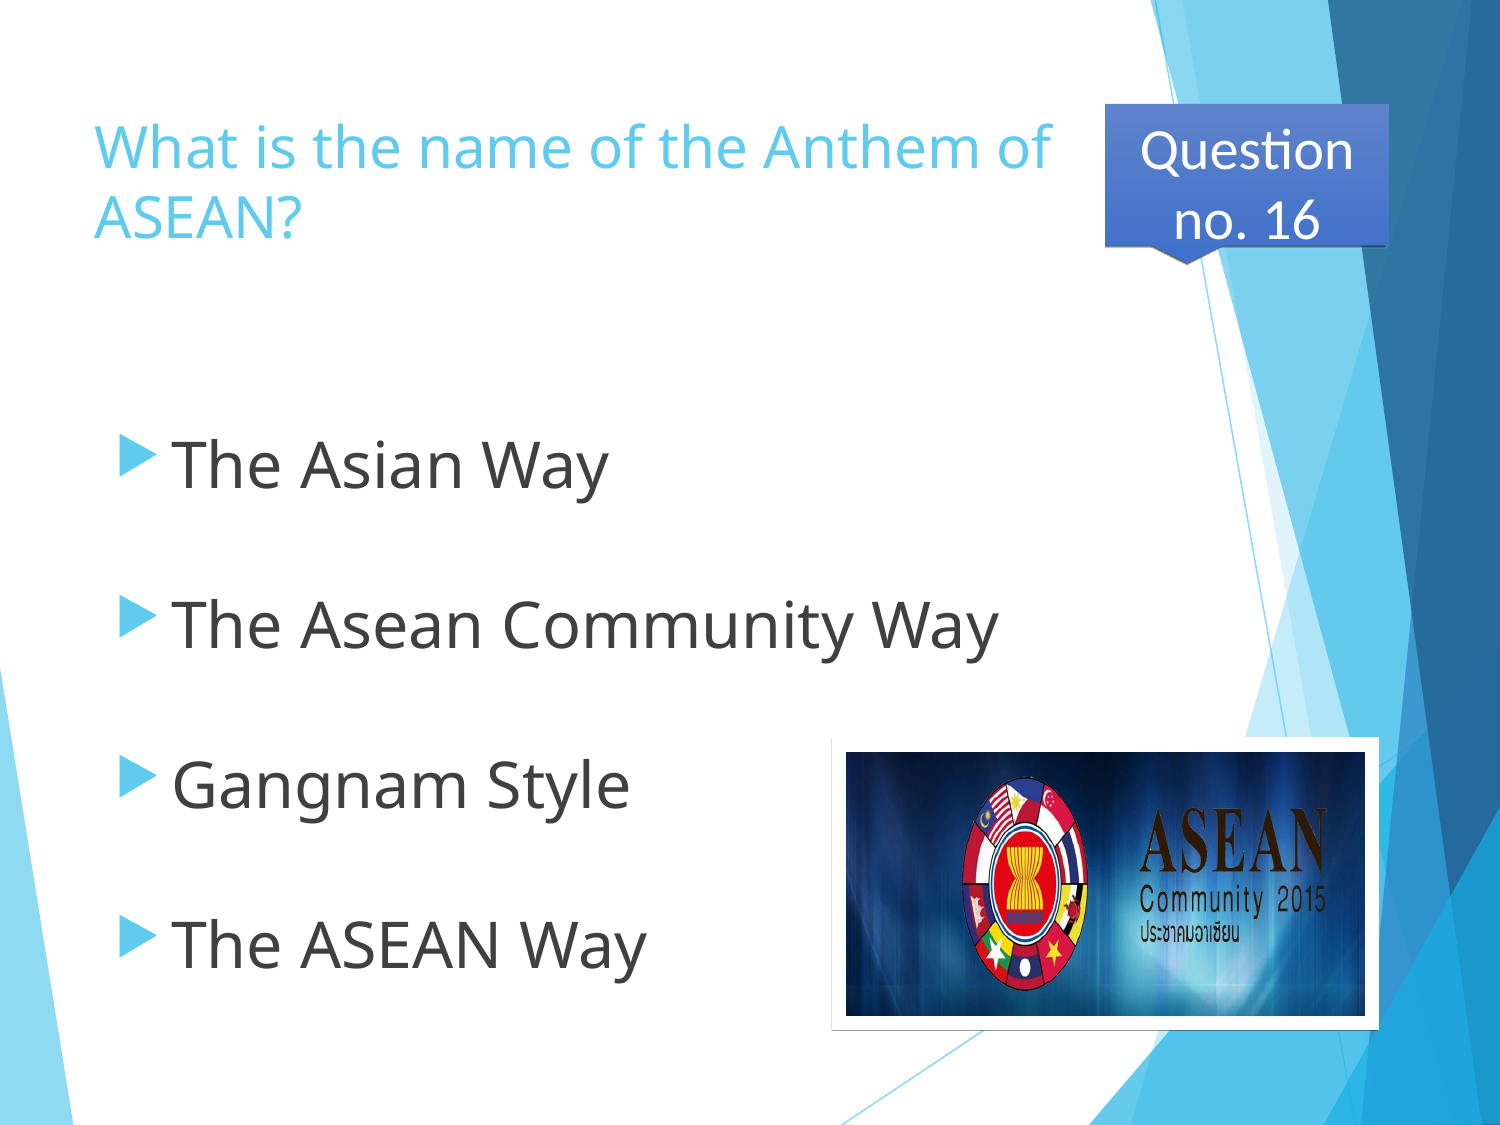

# What is the name of the Anthem of ASEAN?
Question no. 16
The Asian Way
The Asean Community Way
Gangnam Style
The ASEAN Way